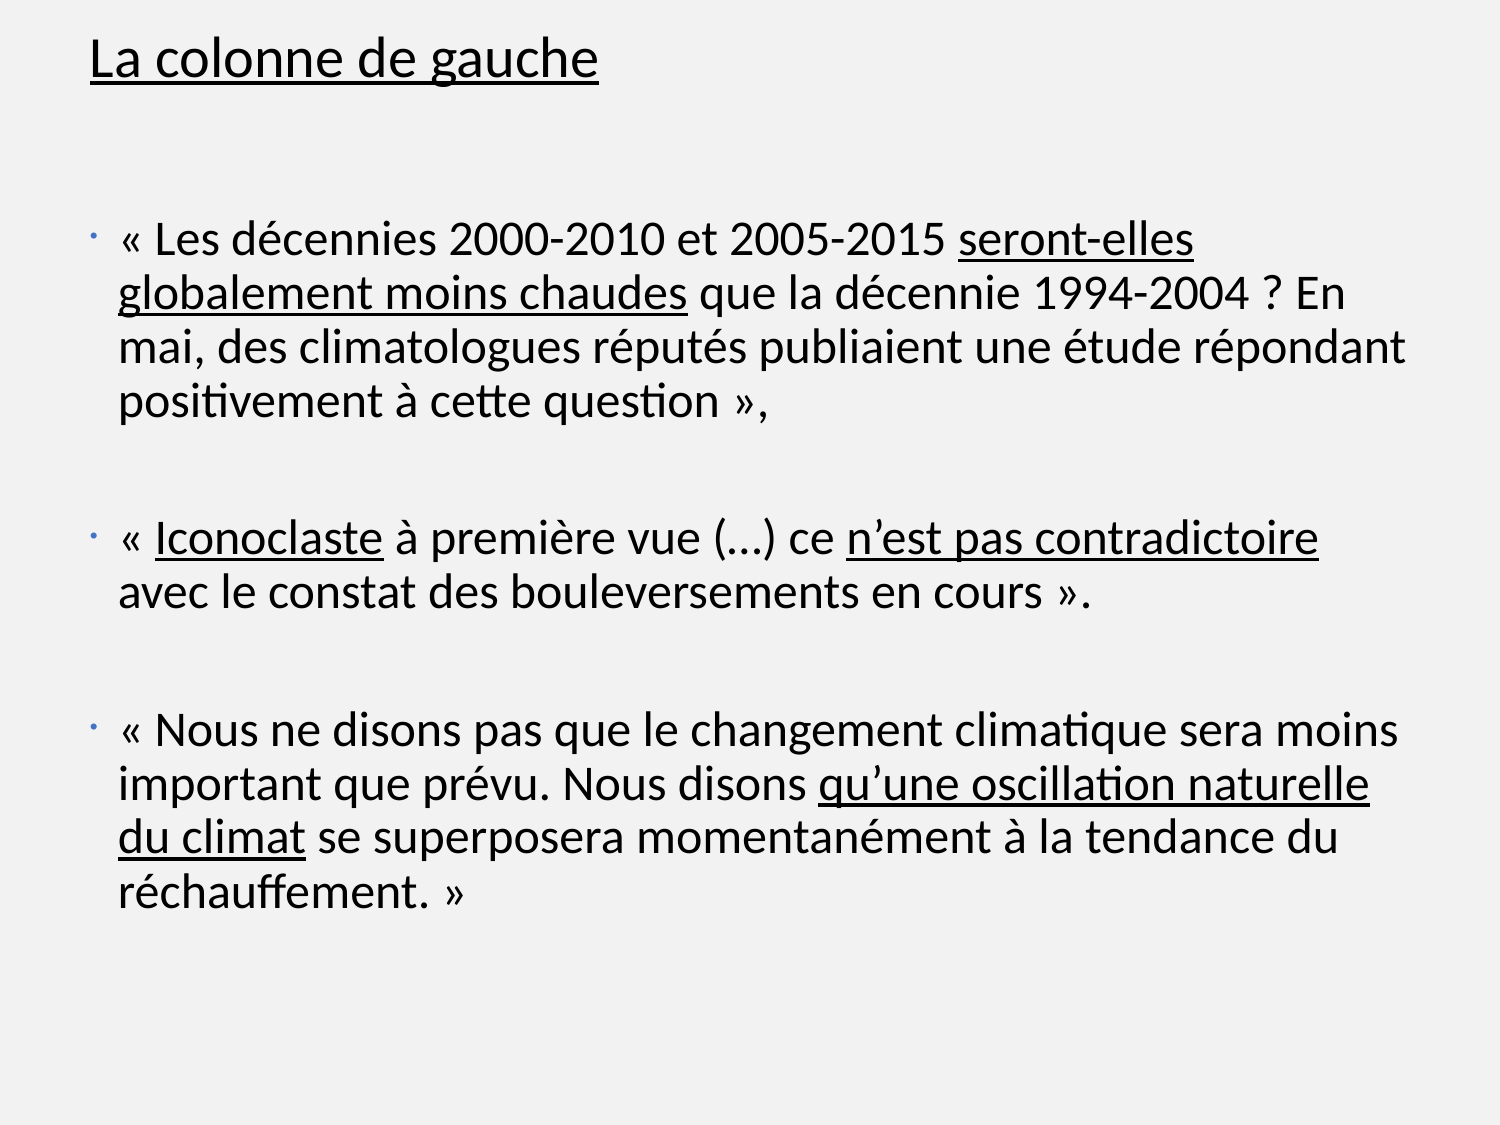

# La colonne de gauche
« Les décennies 2000-2010 et 2005-2015 seront-elles globalement moins chaudes que la décennie 1994-2004 ? En mai, des climatologues réputés publiaient une étude répondant positivement à cette question »,
« Iconoclaste à première vue (…) ce n’est pas contradictoire avec le constat des bouleversements en cours ».
« Nous ne disons pas que le changement climatique sera moins important que prévu. Nous disons qu’une oscillation naturelle du climat se superposera momentanément à la tendance du réchauffement. »